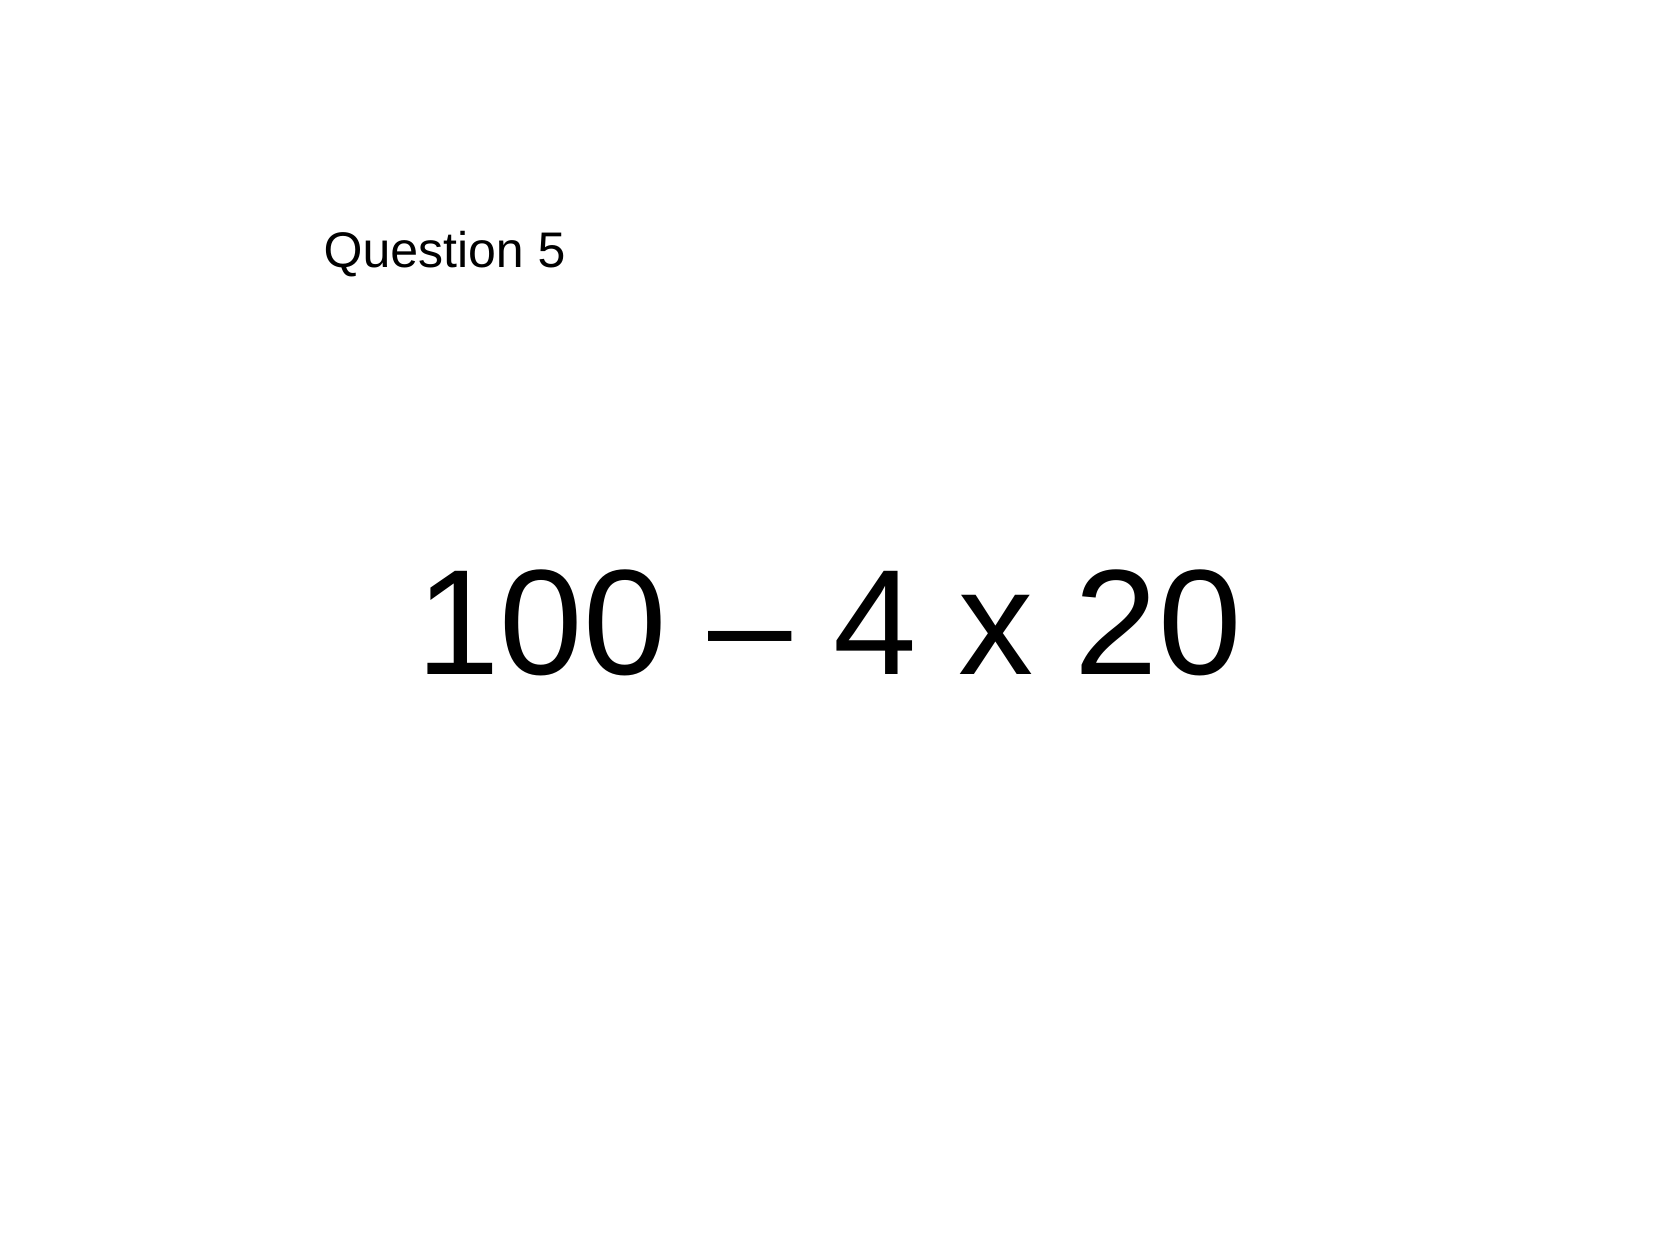

Question 5
100 – 4 x 20